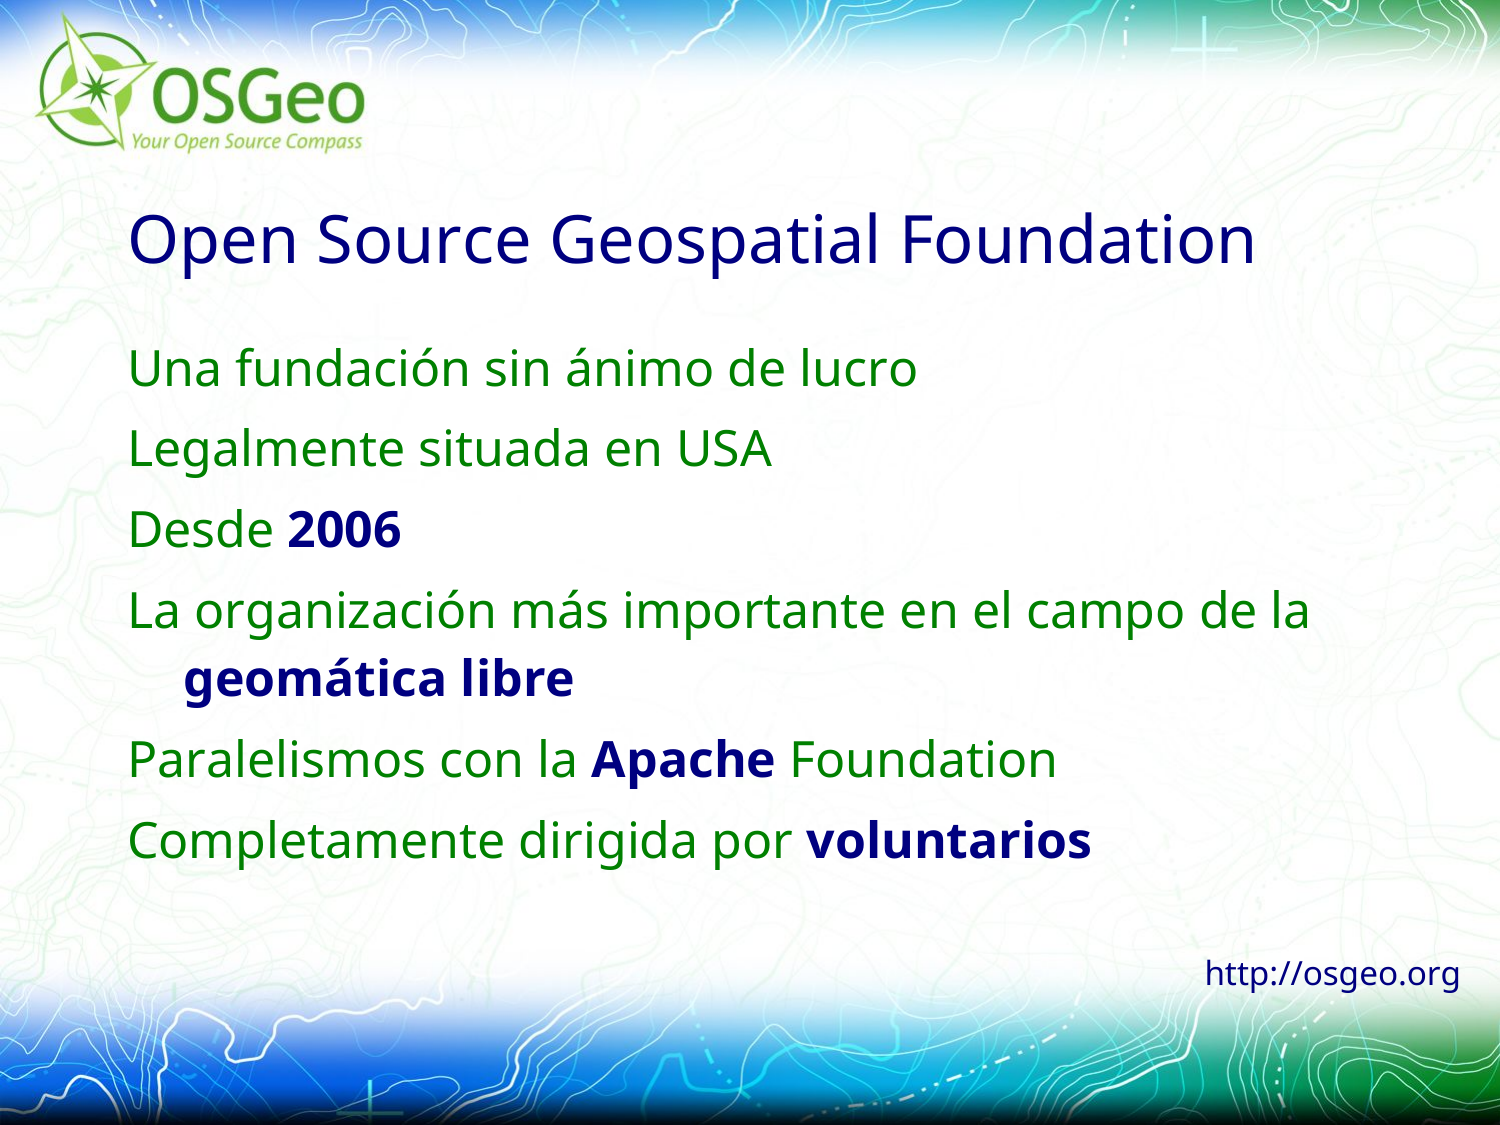

# Open Source Geospatial Foundation
Una fundación sin ánimo de lucro
Legalmente situada en USA
Desde 2006
La organización más importante en el campo de la geomática libre
Paralelismos con la Apache Foundation
Completamente dirigida por voluntarios
http://osgeo.org